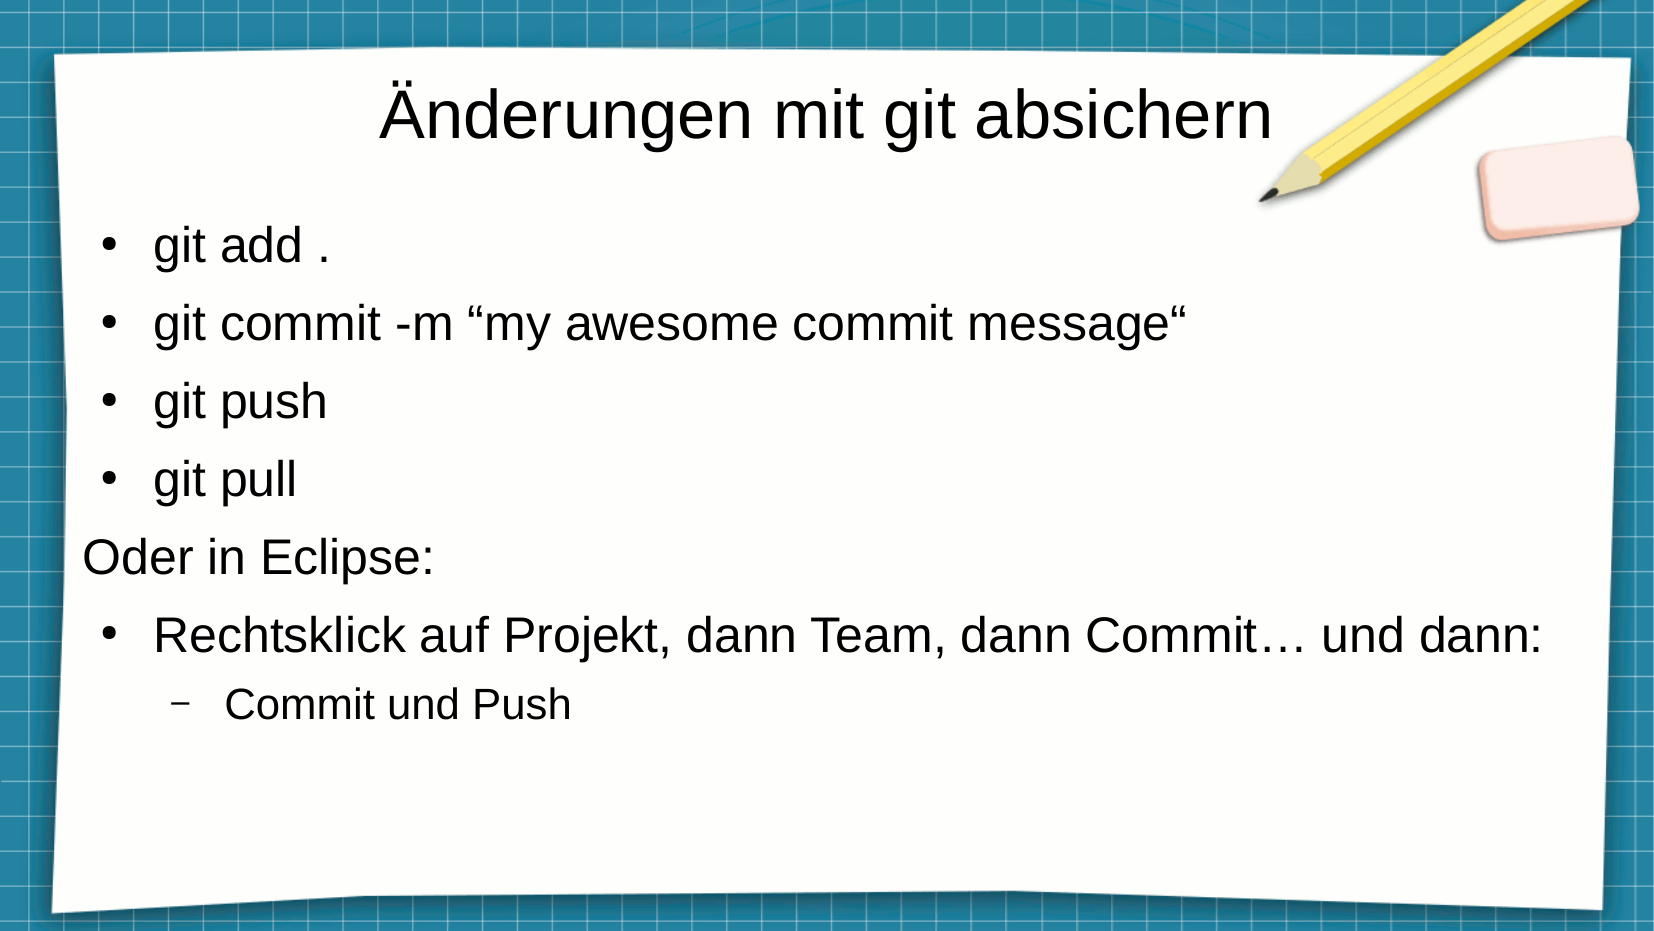

# Änderungen mit git absichern
git add .
git commit -m “my awesome commit message“
git push
git pull
Oder in Eclipse:
Rechtsklick auf Projekt, dann Team, dann Commit… und dann:
Commit und Push